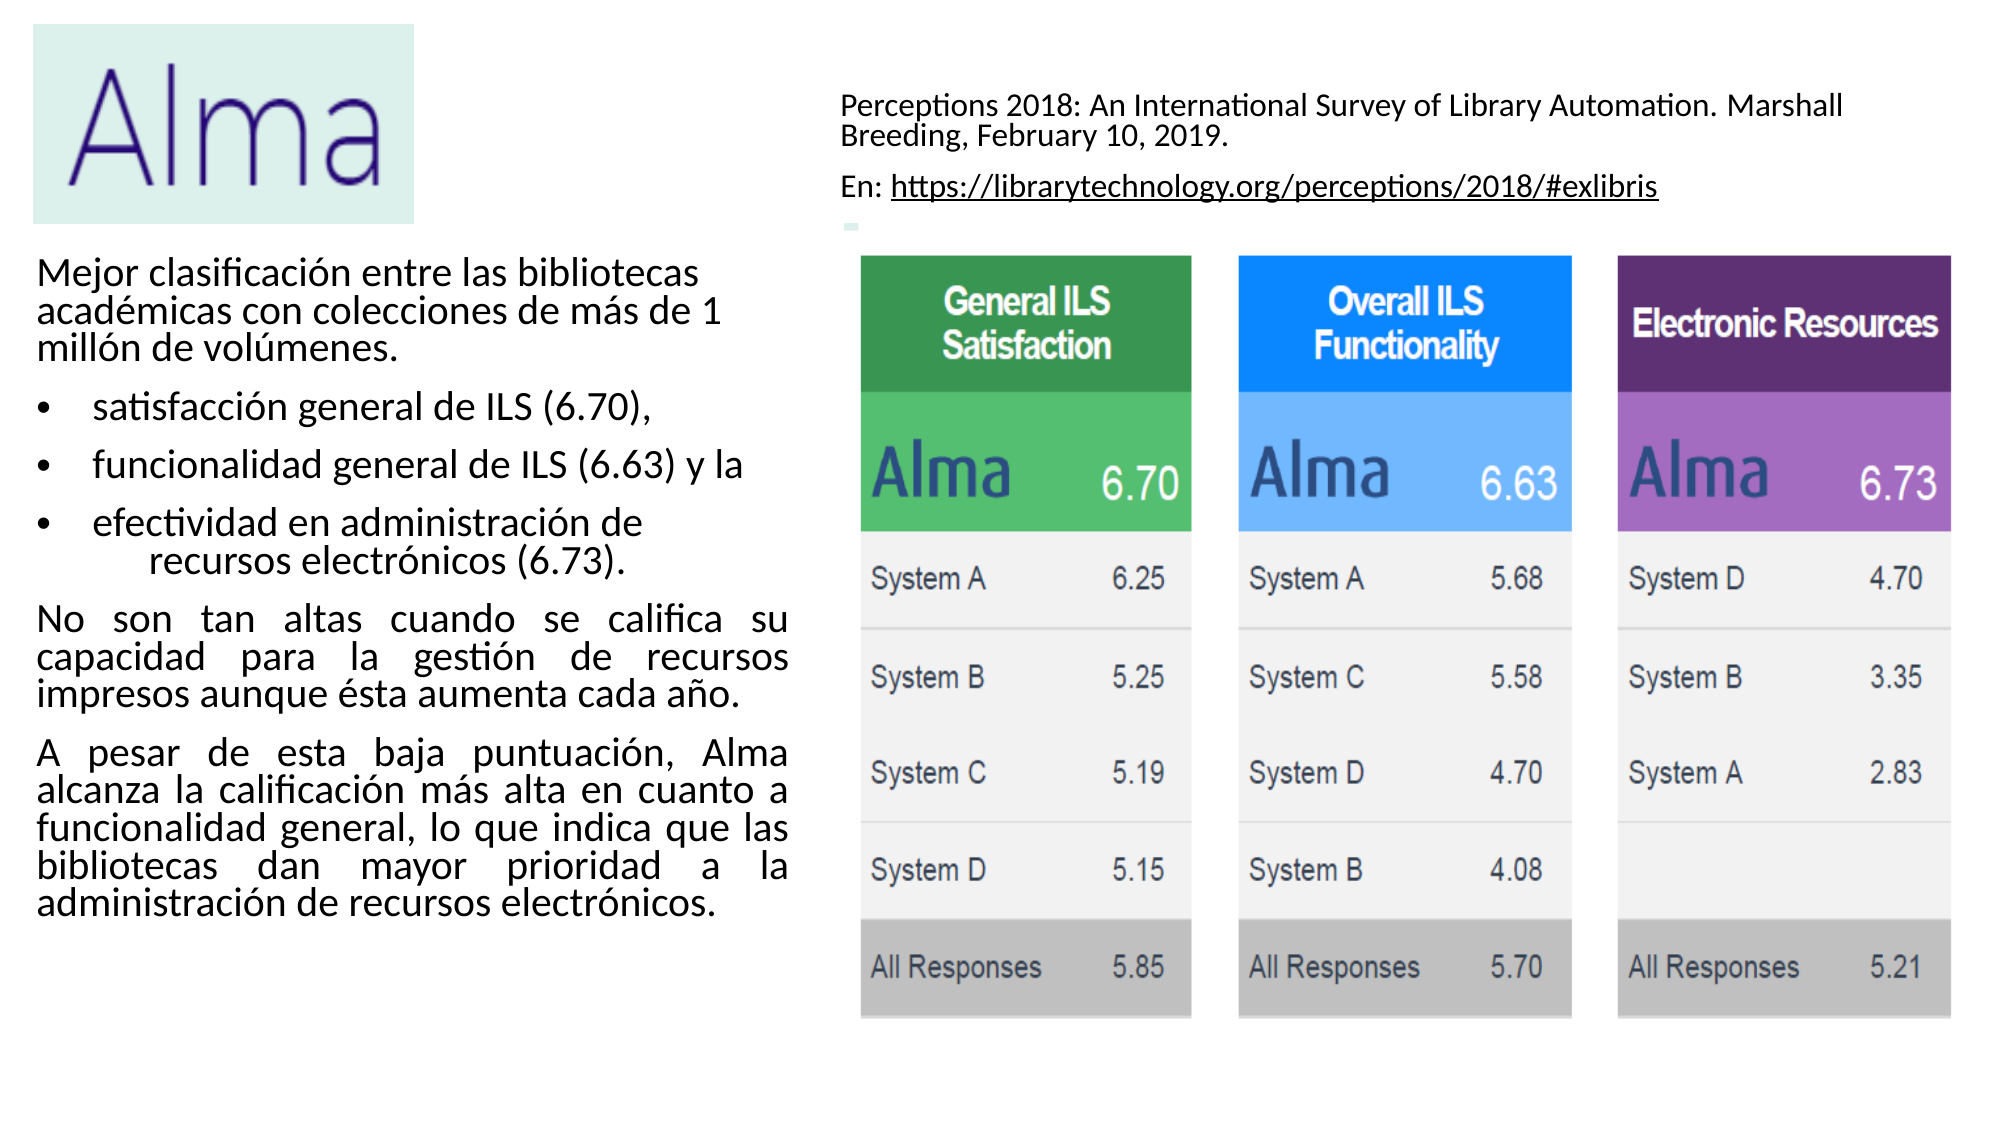

# Perceptions 2018: An International Survey of Library Automation. Marshall Breeding, February 10, 2019.
En: https://librarytechnology.org/perceptions/2018/#exlibris
Mejor clasificación entre las bibliotecas académicas con colecciones de más de 1 millón de volúmenes.
satisfacción general de ILS (6.70),
funcionalidad general de ILS (6.63) y la
efectividad en administración de recursos electrónicos (6.73).
No son tan altas cuando se califica su capacidad para la gestión de recursos impresos aunque ésta aumenta cada año.
A pesar de esta baja puntuación, Alma alcanza la calificación más alta en cuanto a funcionalidad general, lo que indica que las bibliotecas dan mayor prioridad a la administración de recursos electrónicos.